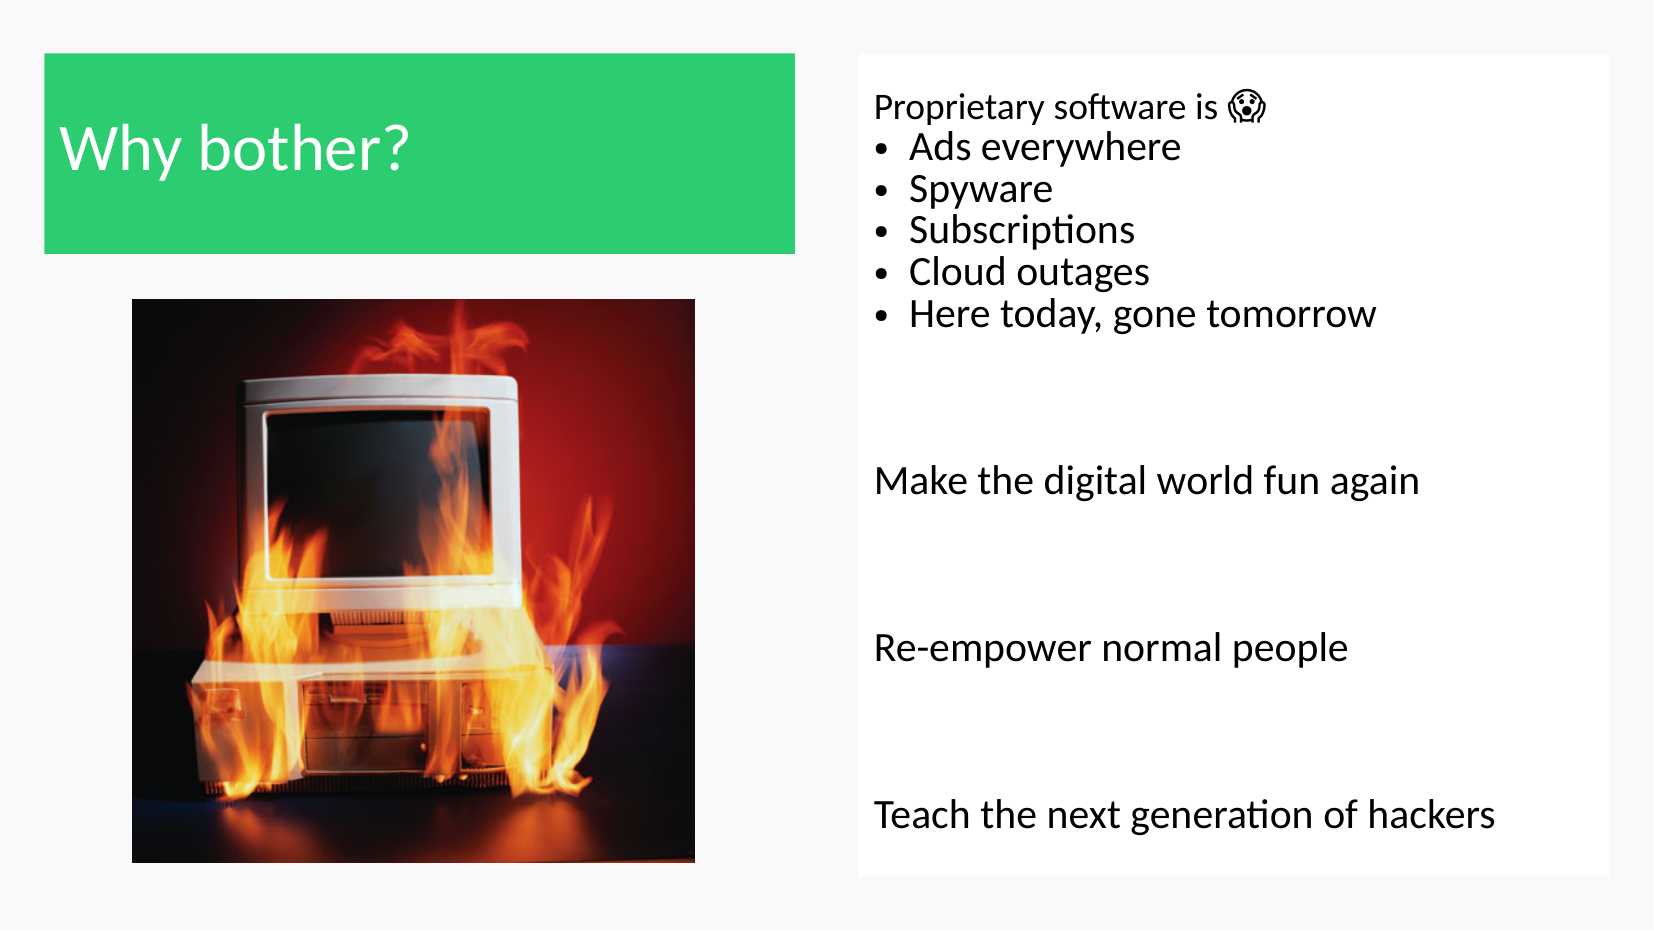

Why bother?
Proprietary software is 😱
Ads everywhere
Spyware
Subscriptions
Cloud outages
Here today, gone tomorrow
Make the digital world fun again
Re-empower normal people
Teach the next generation of hackers